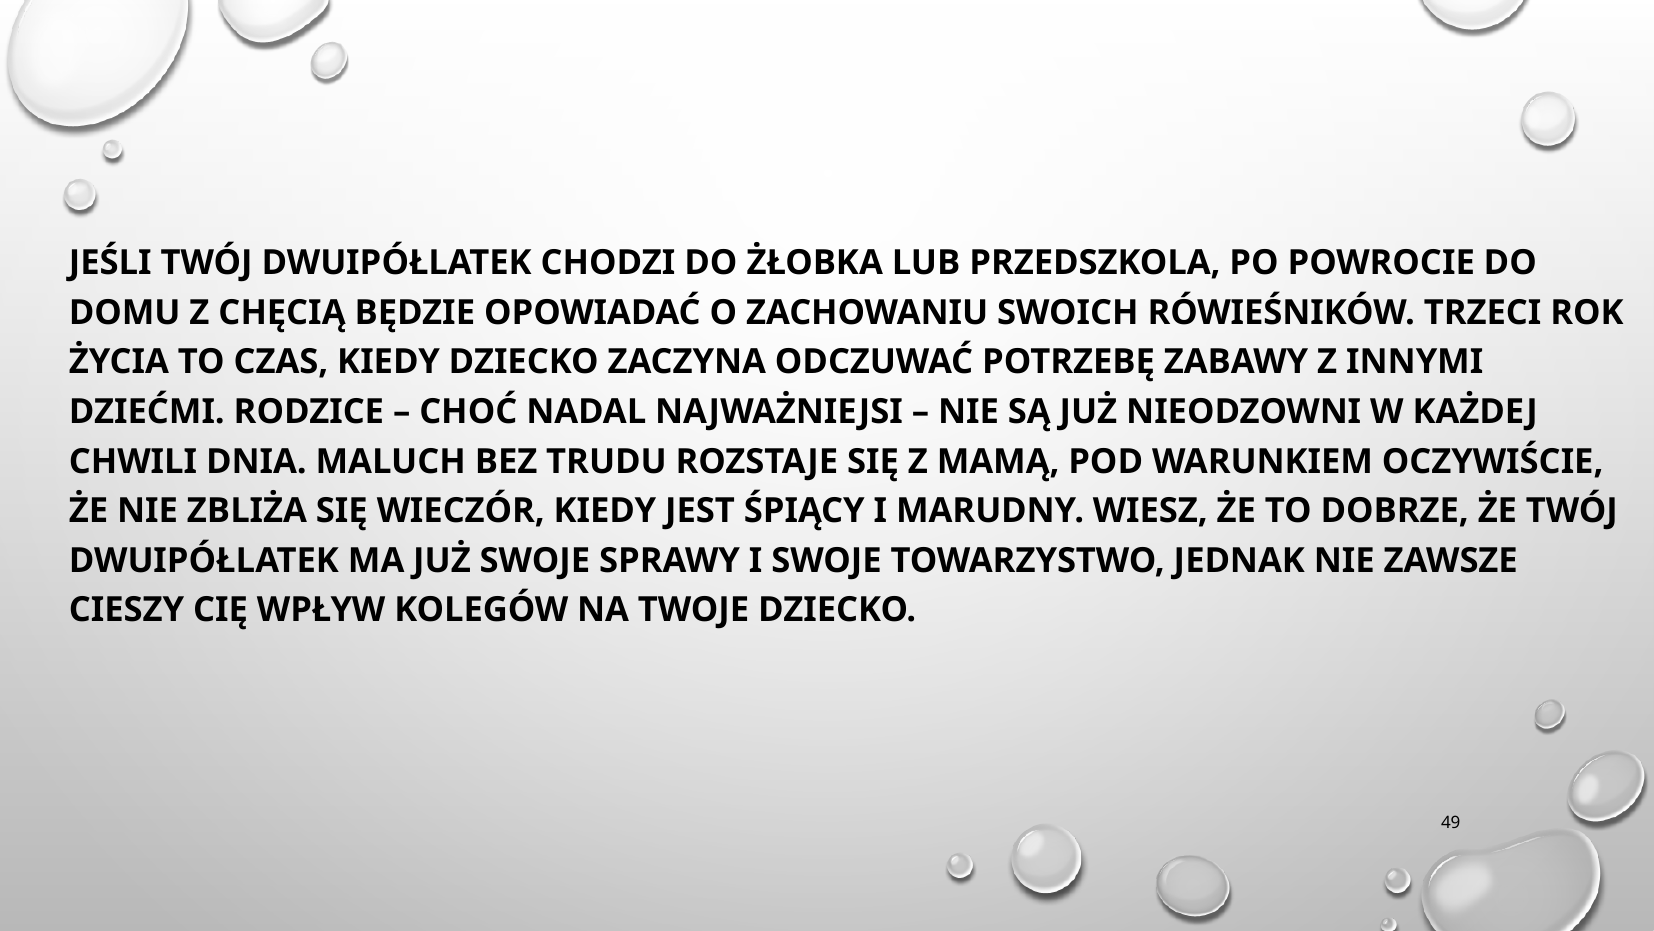

# Jeśli twój dwuipółlatek chodzi do żłobka lub przedszkola, po powrocie do domu z chęcią będzie opowiadać o zachowaniu swoich rówieśników. Trzeci rok życia to czas, kiedy dziecko zaczyna odczuwać potrzebę zabawy z innymi dziećmi. Rodzice – choć nadal najważniejsi – nie są już nieodzowni w każdej chwili dnia. Maluch bez trudu rozstaje się z mamą, pod warunkiem oczywiście, że nie zbliża się wieczór, kiedy jest śpiący i marudny. Wiesz, że to dobrze, że twój dwuipółlatek ma już swoje sprawy i swoje towarzystwo, jednak nie zawsze cieszy cię wpływ kolegów na twoje dziecko.
48